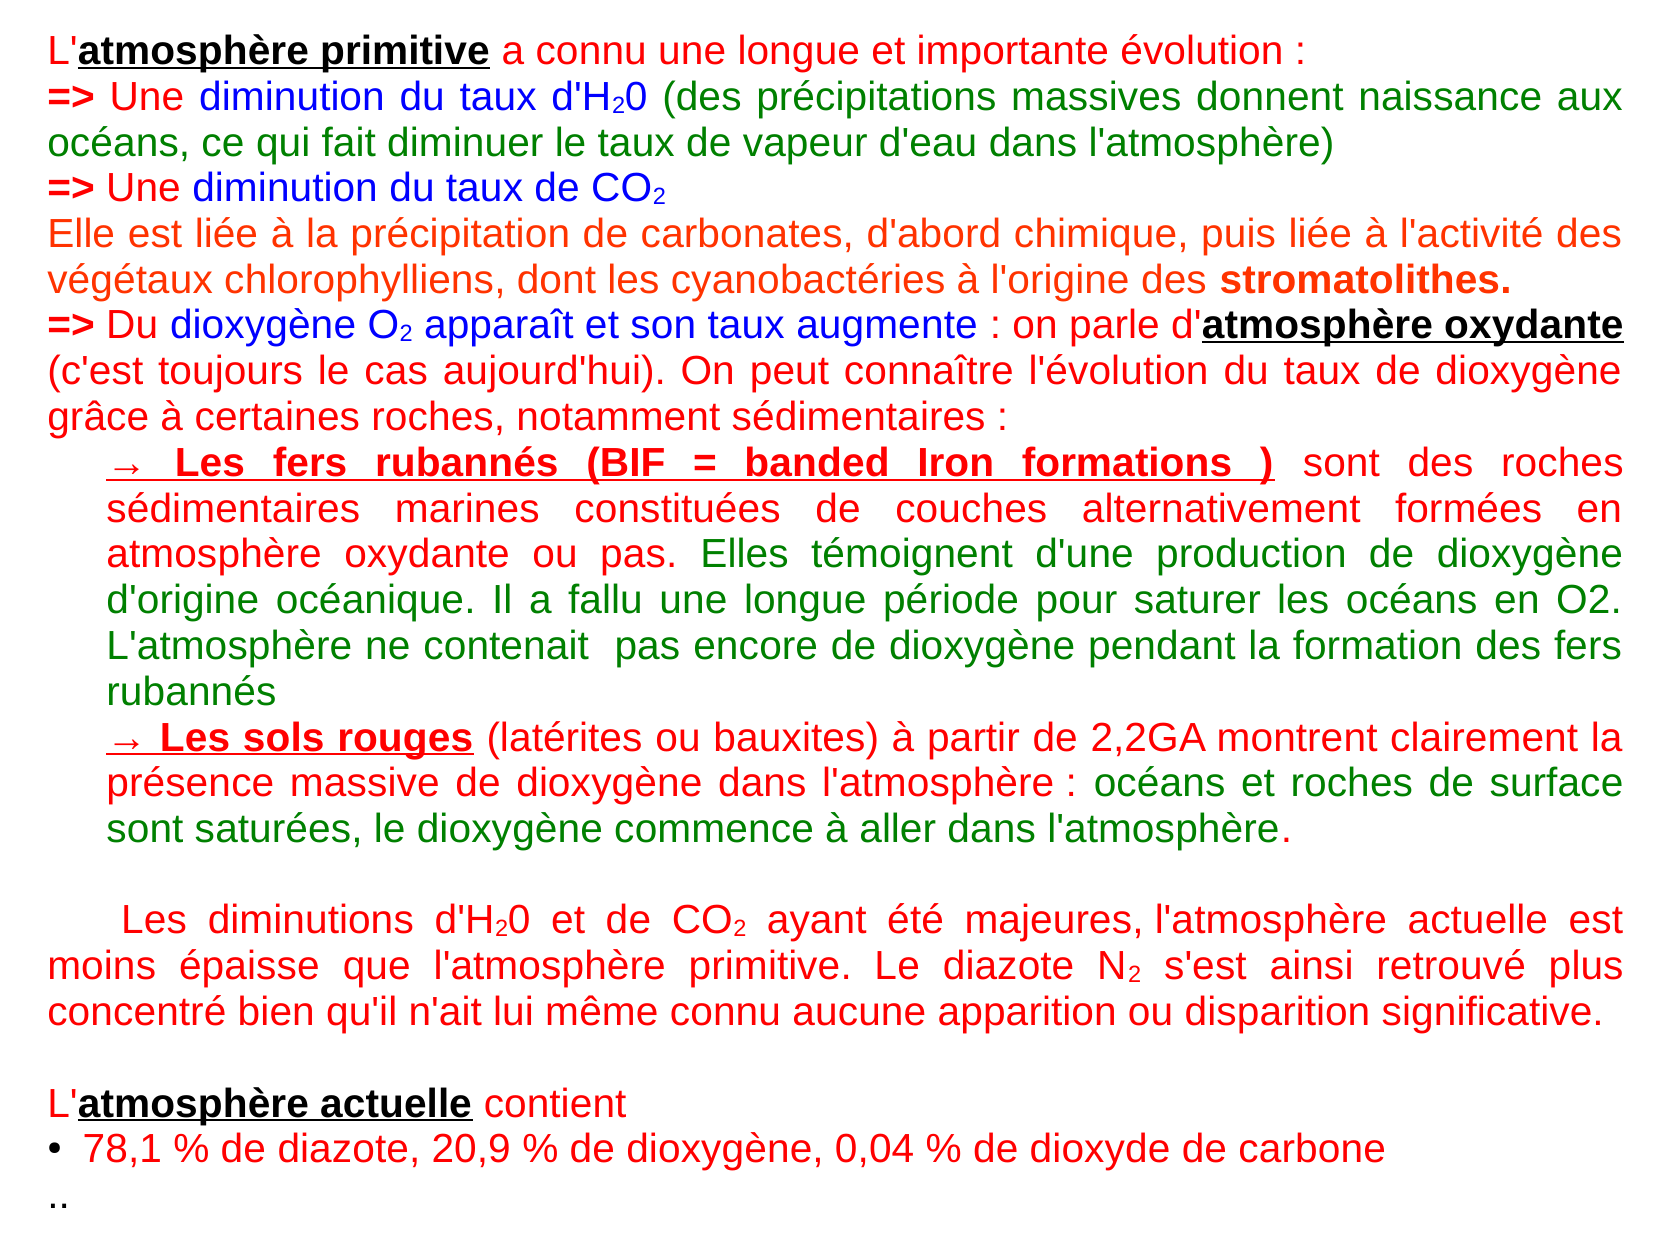

L'atmosphère primitive a connu une longue et importante évolution :
=> Une diminution du taux d'H20 (des précipitations massives donnent naissance aux océans, ce qui fait diminuer le taux de vapeur d'eau dans l'atmosphère)
=> Une diminution du taux de CO2
Elle est liée à la précipitation de carbonates, d'abord chimique, puis liée à l'activité des végétaux chlorophylliens, dont les cyanobactéries à l'origine des stromatolithes.
=> Du dioxygène O2 apparaît et son taux augmente : on parle d'atmosphère oxydante (c'est toujours le cas aujourd'hui). On peut connaître l'évolution du taux de dioxygène grâce à certaines roches, notamment sédimentaires :
→ Les fers rubannés (BIF = banded Iron formations ) sont des roches sédimentaires marines constituées de couches alternativement formées en atmosphère oxydante ou pas. Elles témoignent d'une production de dioxygène d'origine océanique. Il a fallu une longue période pour saturer les océans en O2. L'atmosphère ne contenait pas encore de dioxygène pendant la formation des fers rubannés
→ Les sols rouges (latérites ou bauxites) à partir de 2,2GA montrent clairement la présence massive de dioxygène dans l'atmosphère : océans et roches de surface sont saturées, le dioxygène commence à aller dans l'atmosphère.
	Les diminutions d'H20 et de CO2 ayant été majeures, l'atmosphère actuelle est moins épaisse que l'atmosphère primitive. Le diazote N2 s'est ainsi retrouvé plus concentré bien qu'il n'ait lui même connu aucune apparition ou disparition significative.
L'atmosphère actuelle contient
78,1 % de diazote, 20,9 % de dioxygène, 0,04 % de dioxyde de carbone
..